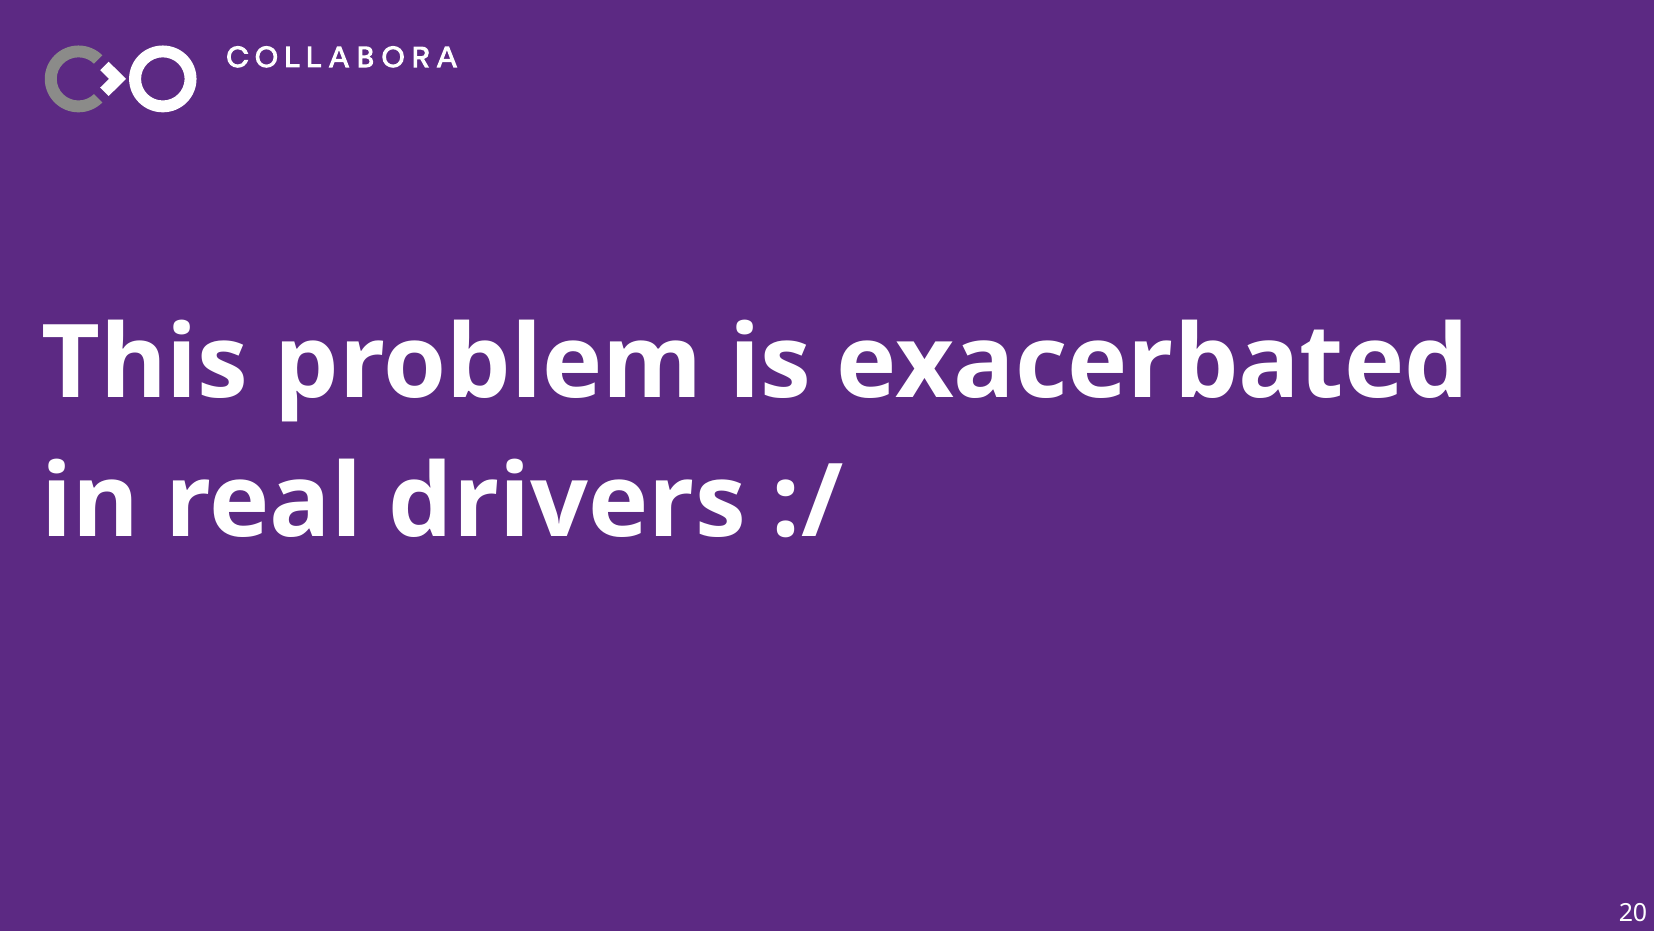

# This problem is exacerbated in real drivers :/